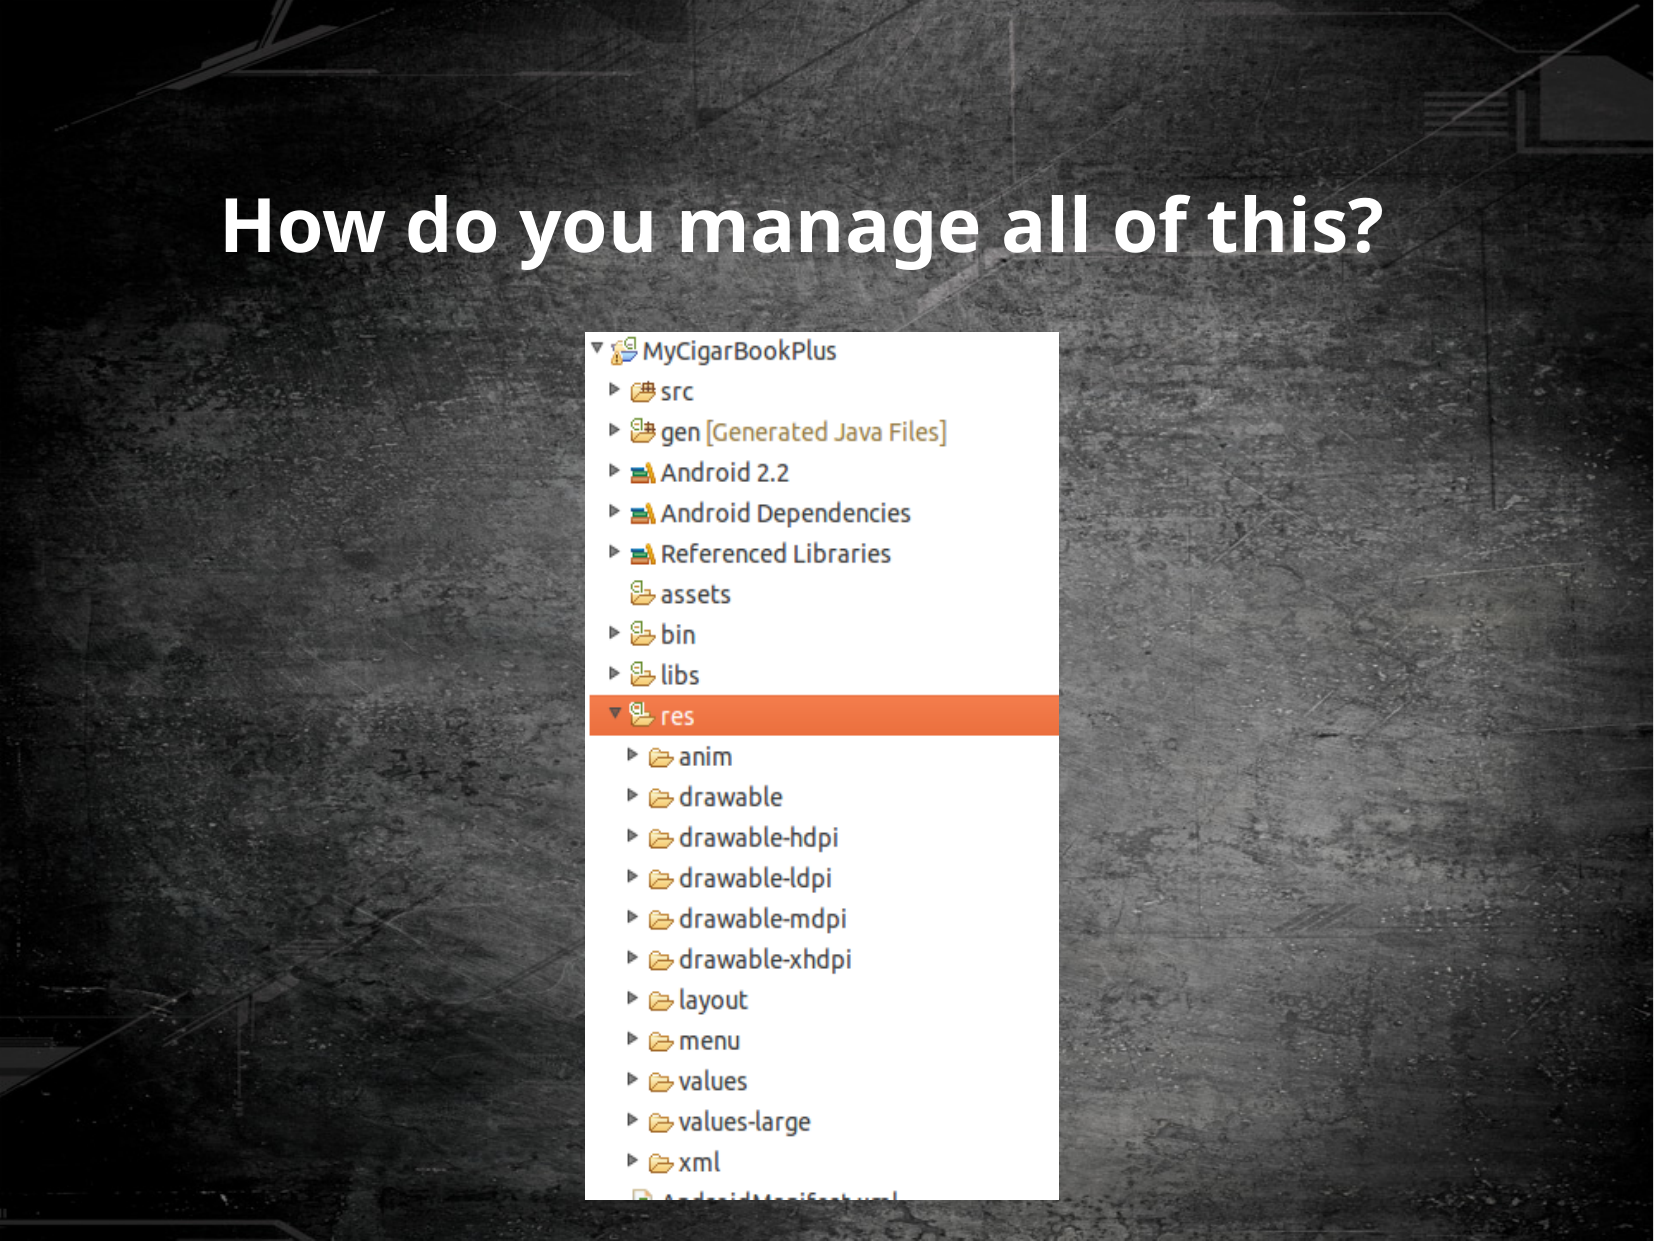

How do you manage all of this?